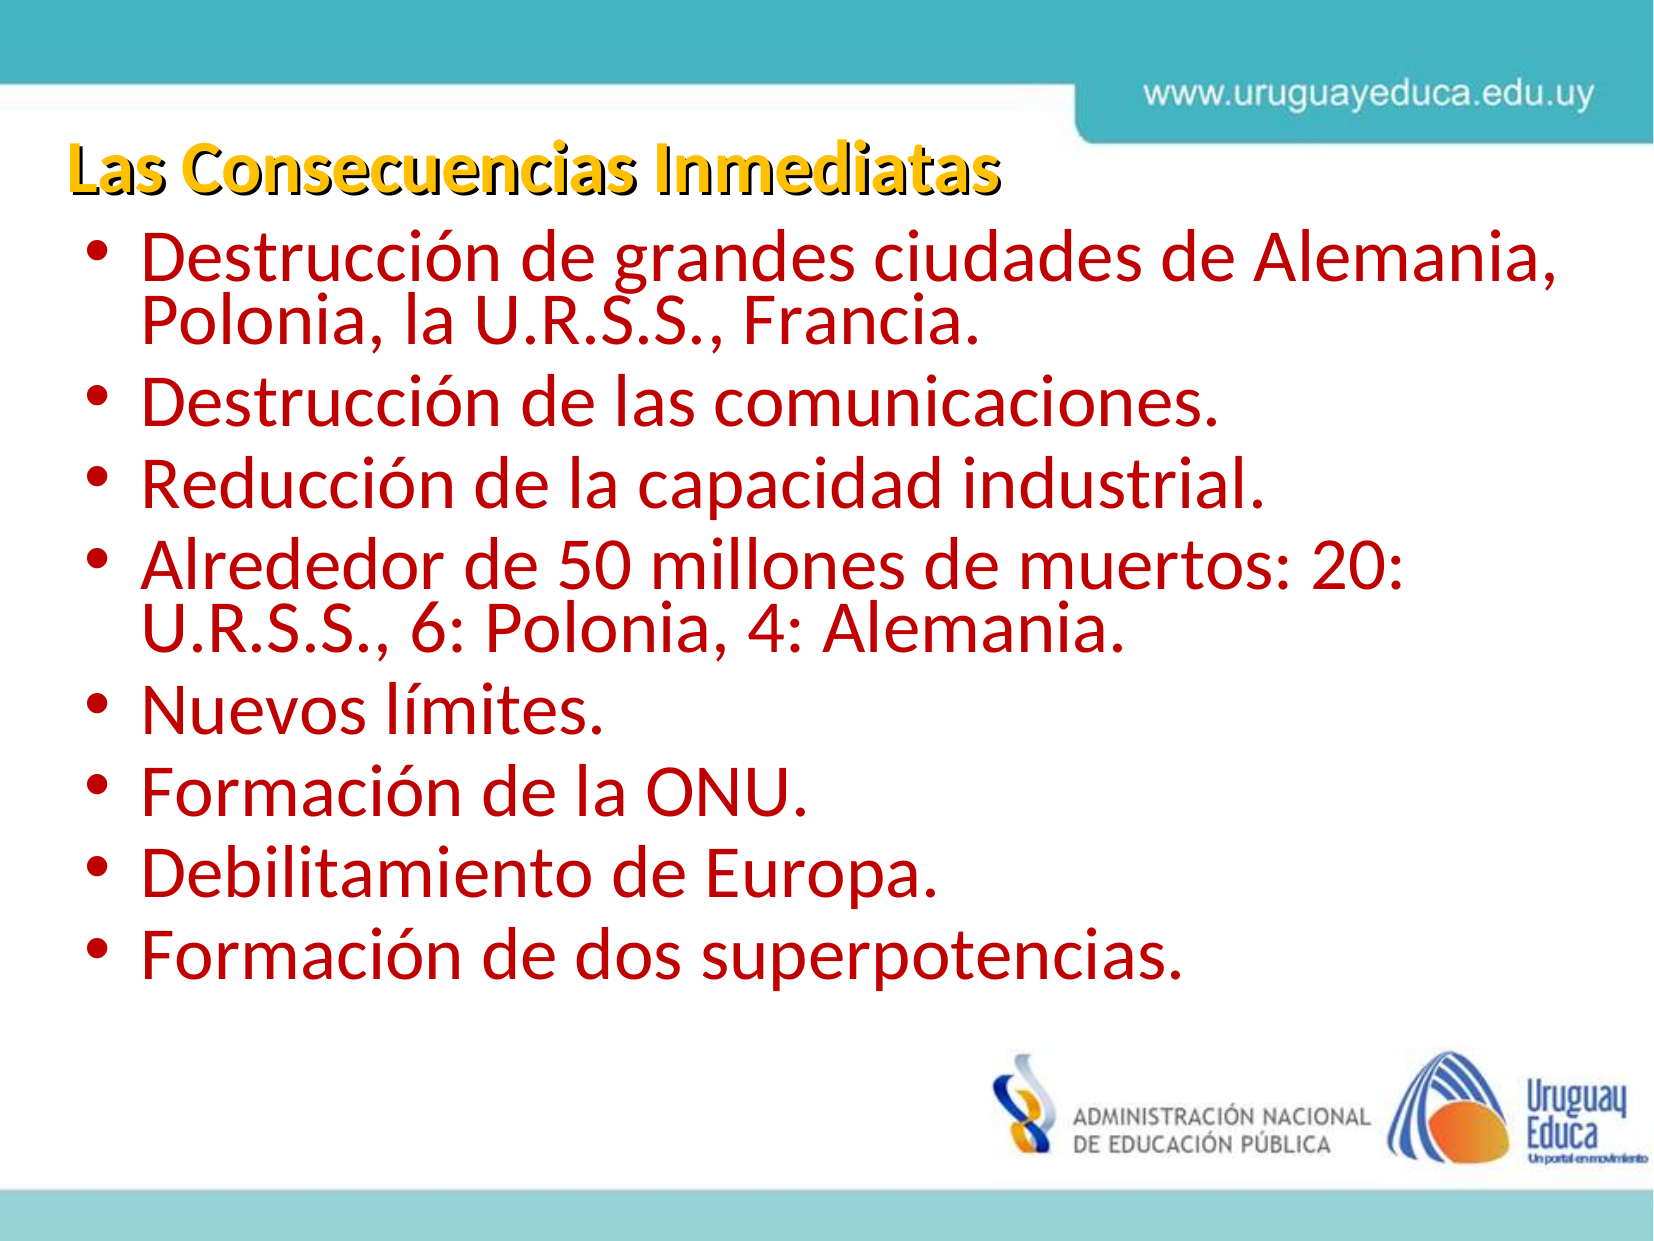

# Las Consecuencias Inmediatas
Destrucción de grandes ciudades de Alemania, Polonia, la U.R.S.S., Francia.
Destrucción de las comunicaciones.
Reducción de la capacidad industrial.
Alrededor de 50 millones de muertos: 20: U.R.S.S., 6: Polonia, 4: Alemania.
Nuevos límites.
Formación de la ONU.
Debilitamiento de Europa.
Formación de dos superpotencias.